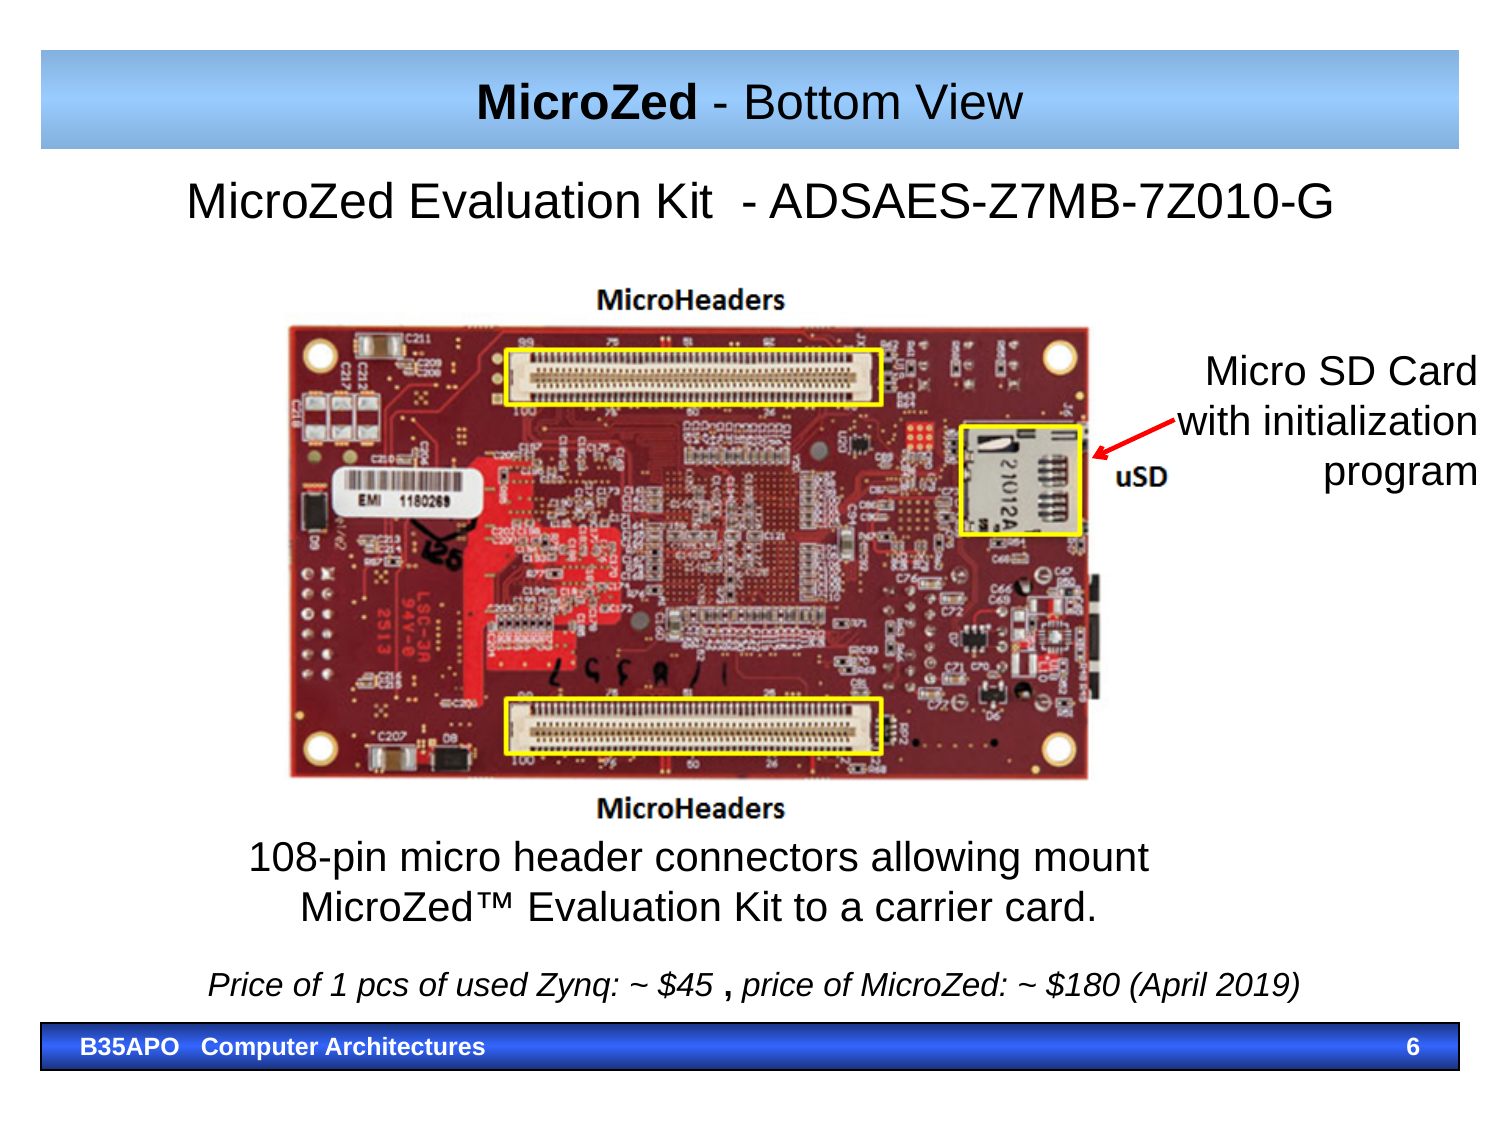

# MicroZed - Bottom View
MicroZed Evaluation Kit - ADSAES-Z7MB-7Z010-G
Micro SD Card with initialization program
108-pin micro header connectors allowing mount
MicroZed™ Evaluation Kit to a carrier card.
Price of 1 pcs of used Zynq: ~ $45 , price of MicroZed: ~ $180 (April 2019)
B35APO Computer Architectures